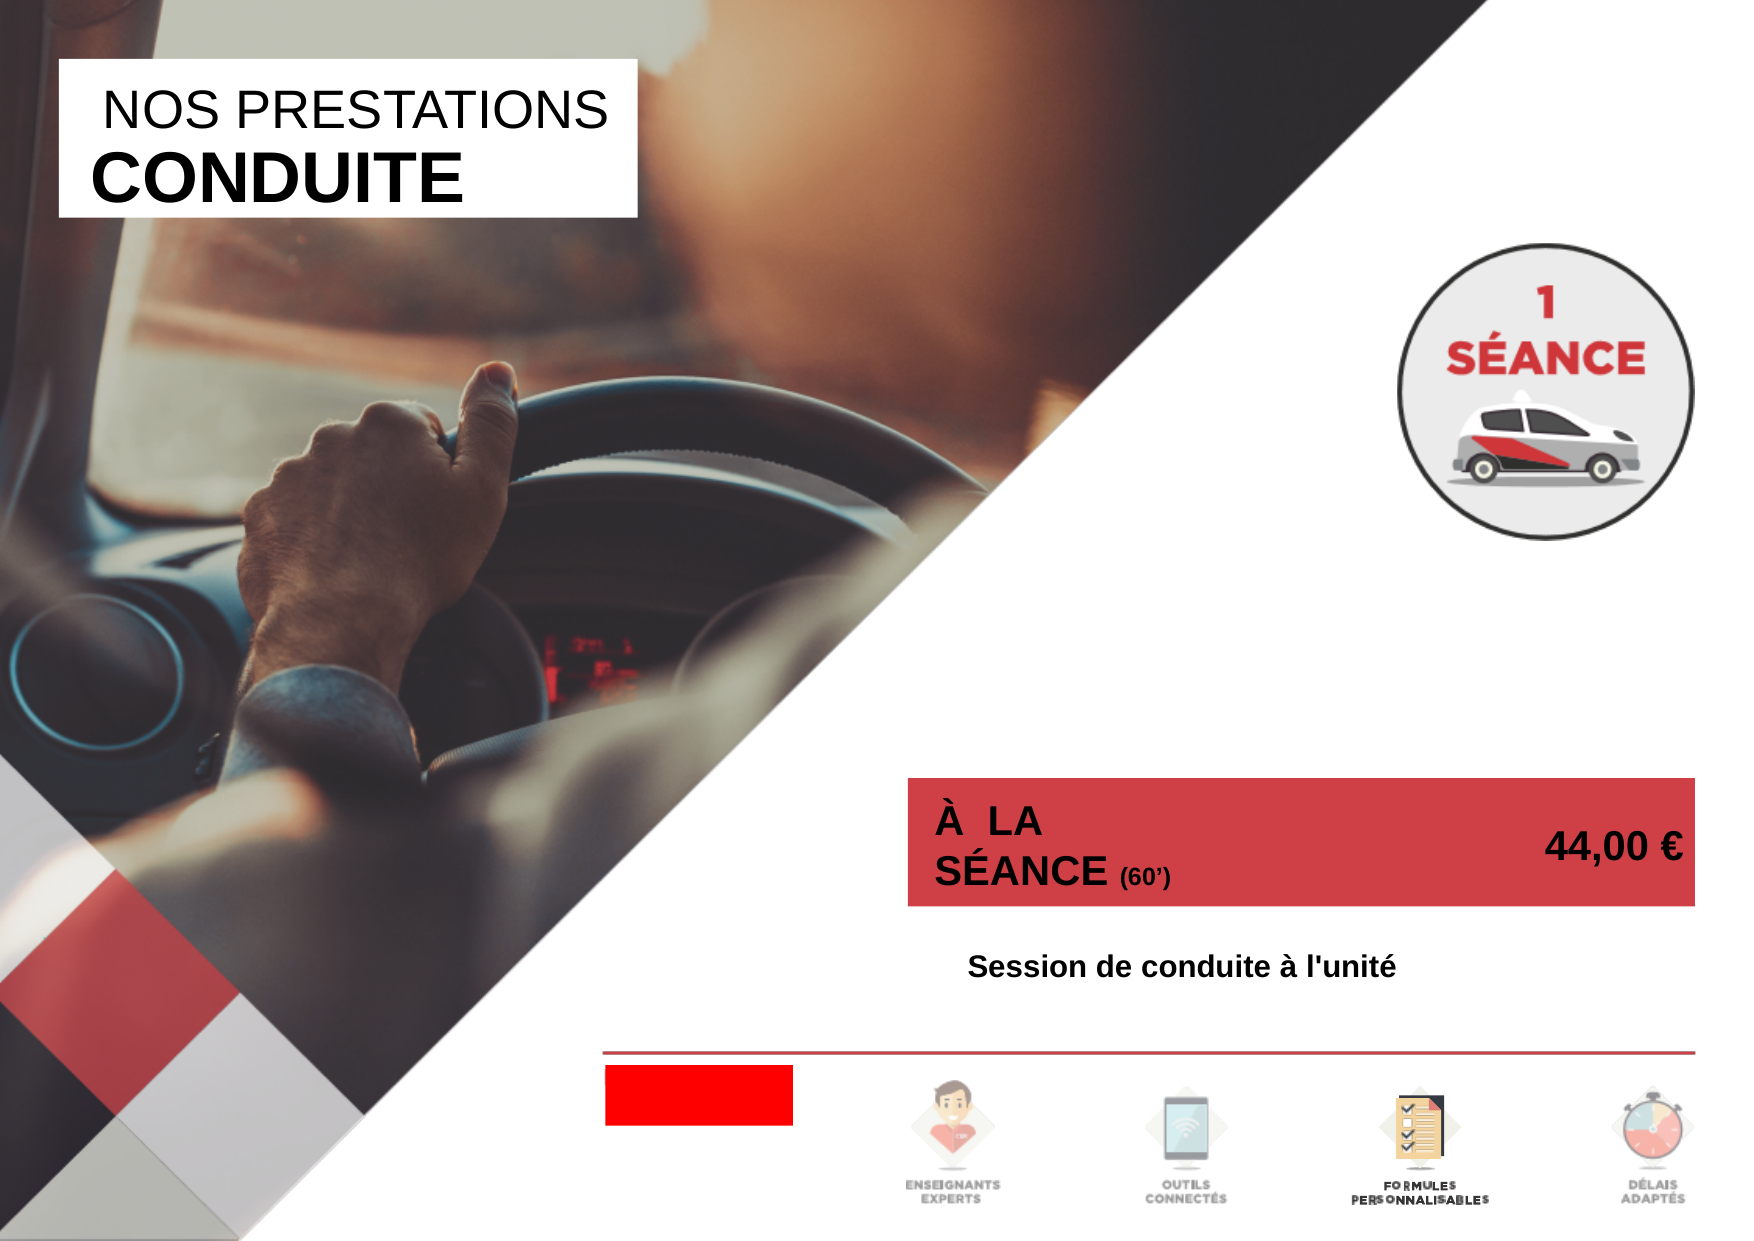

NOS PRESTATIONS
CONDUITE
À LA
SÉANCE (60’)
44,00 €
Session de conduite à l'unité